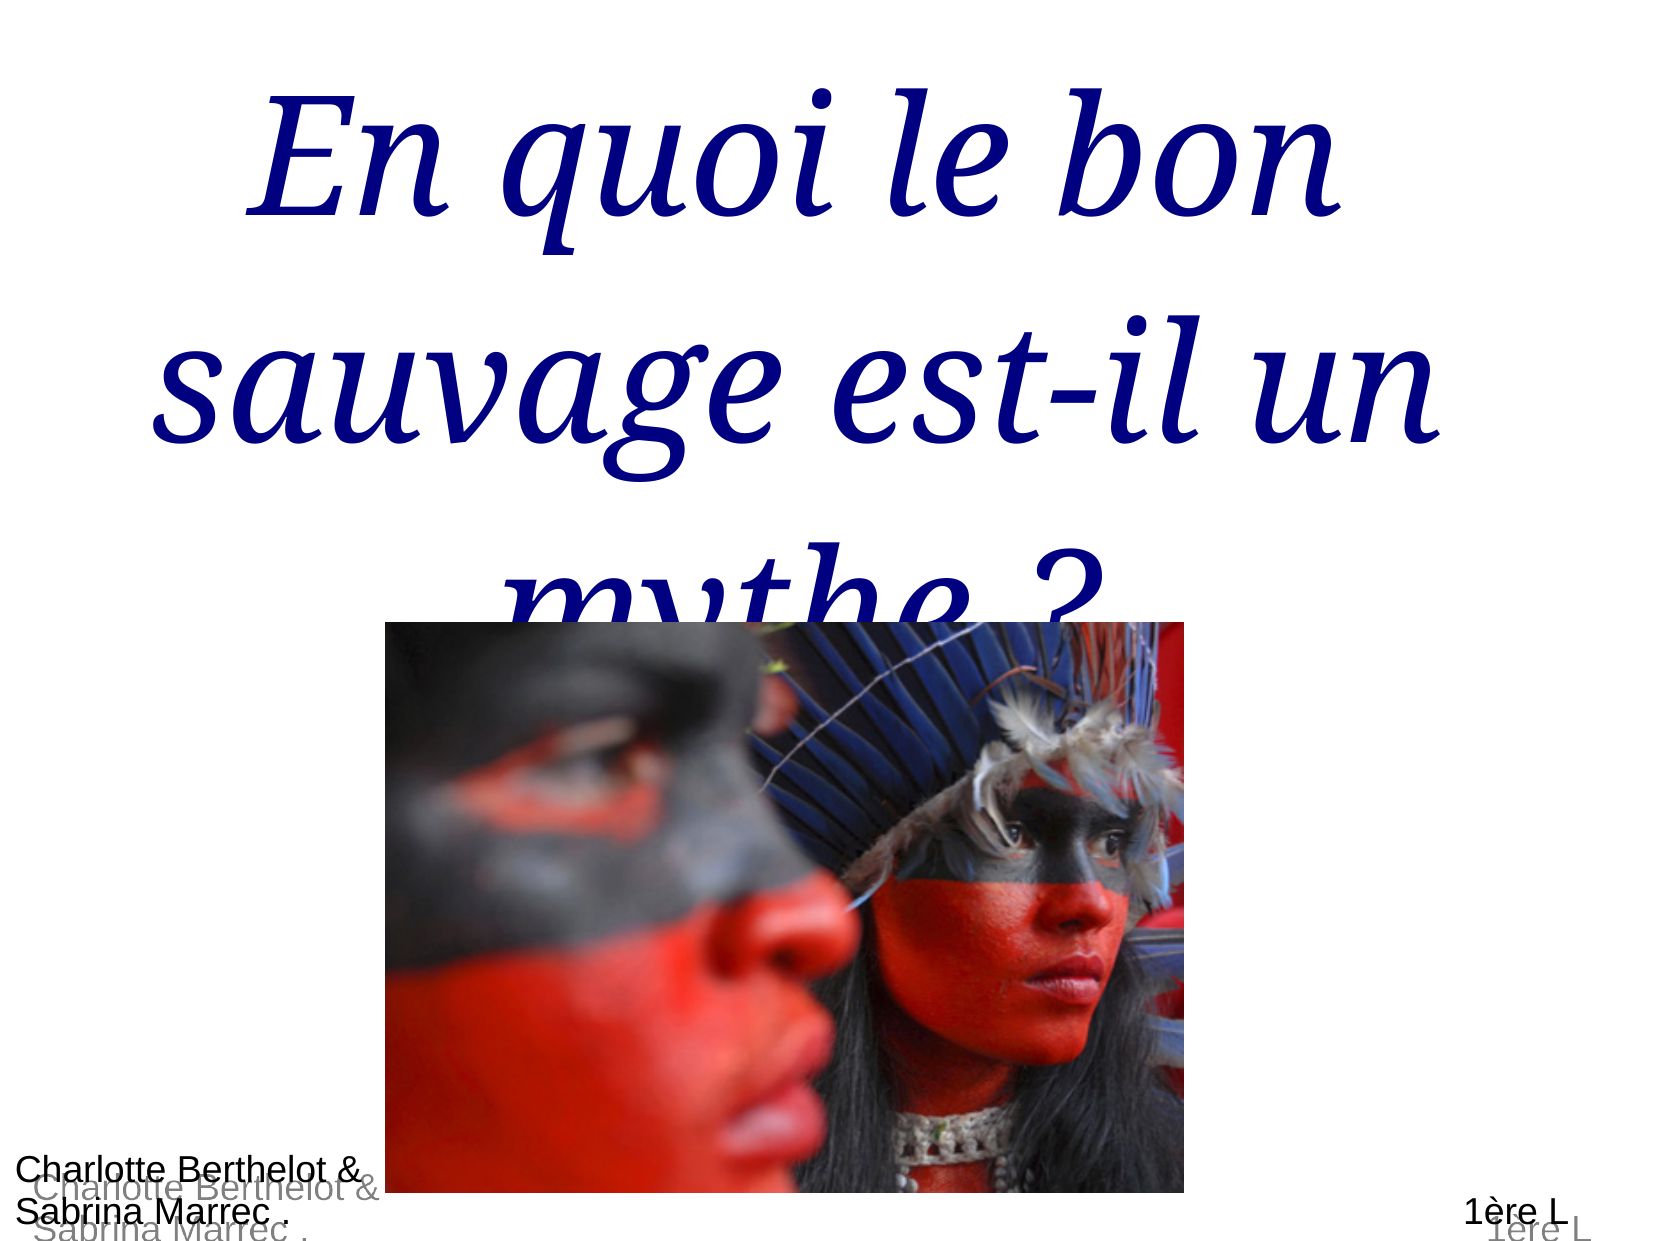

En quoi le bon sauvage est-il un mythe ?
Charlotte Berthelot &
Sabrina Marrec . 1ère L